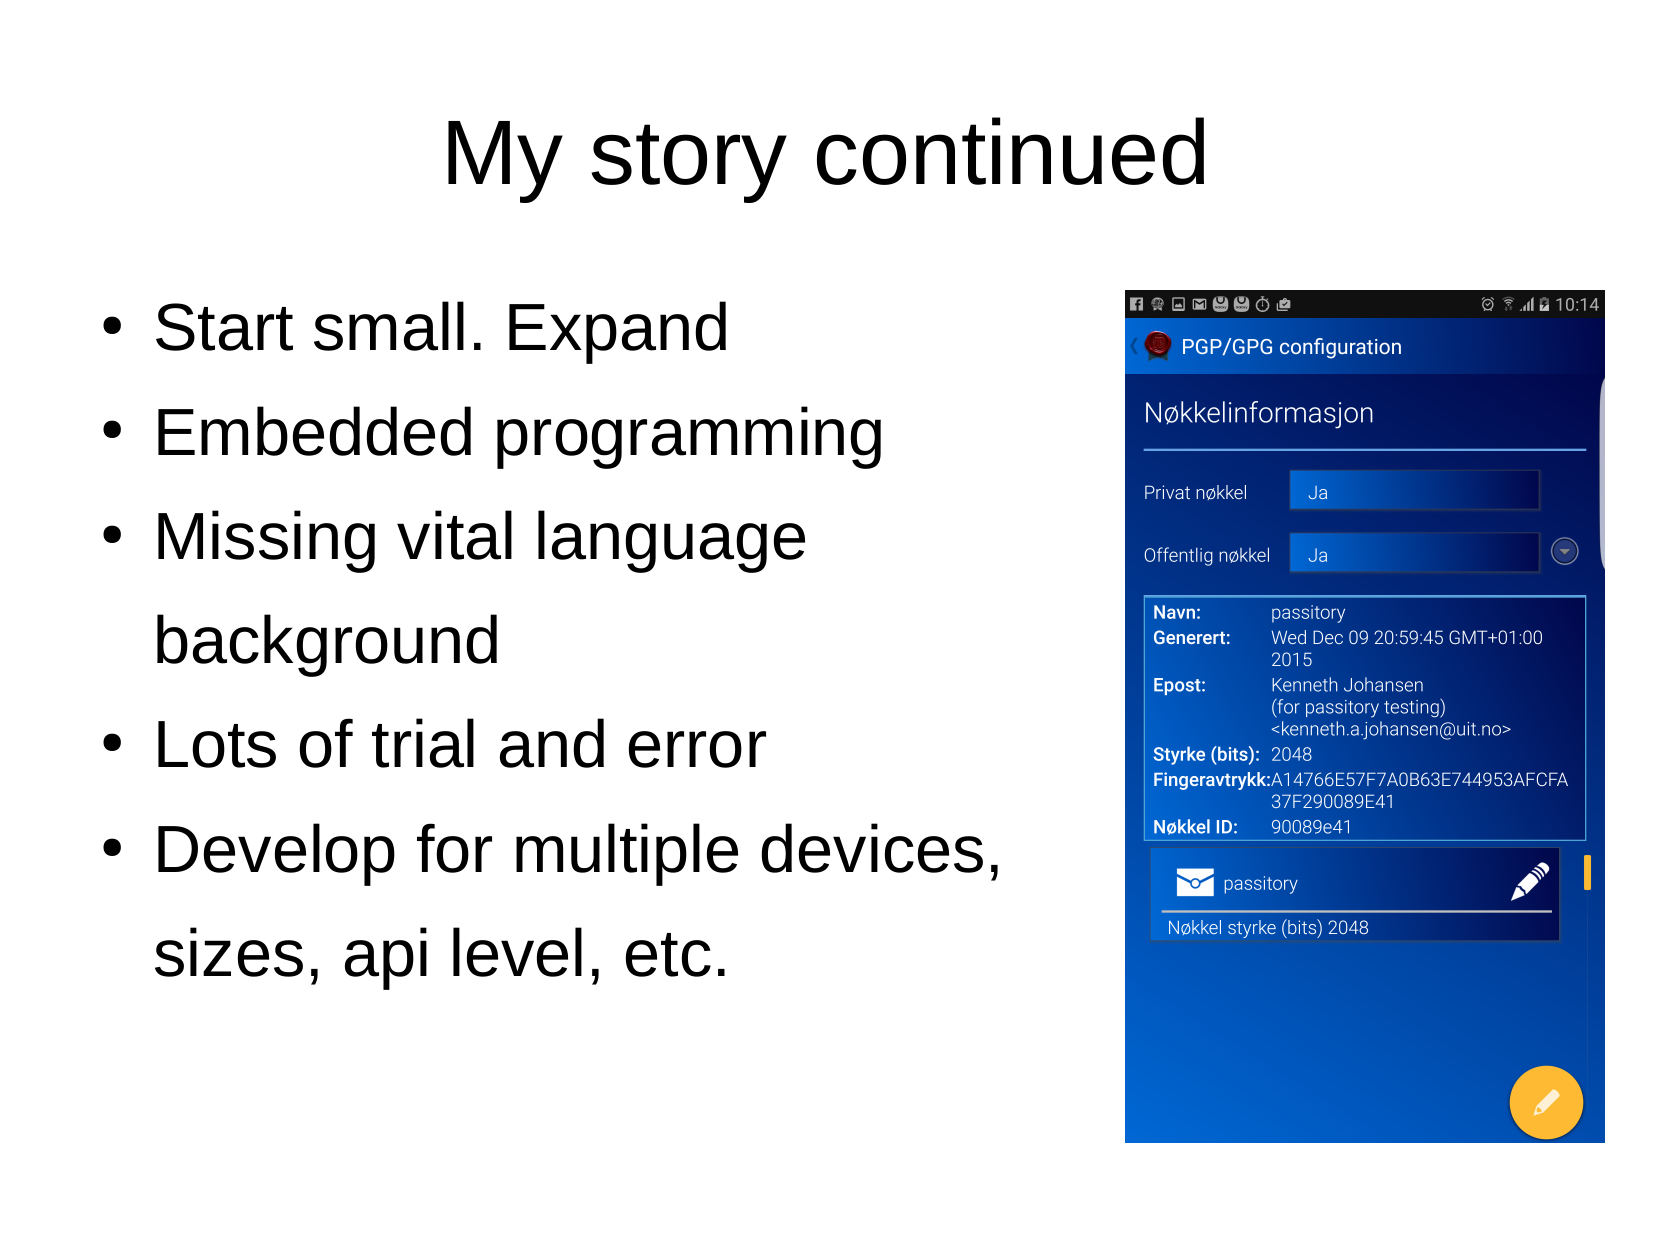

# My story continued
Start small. Expand
Embedded programming
Missing vital language
background
Lots of trial and error
Develop for multiple devices,
sizes, api level, etc.